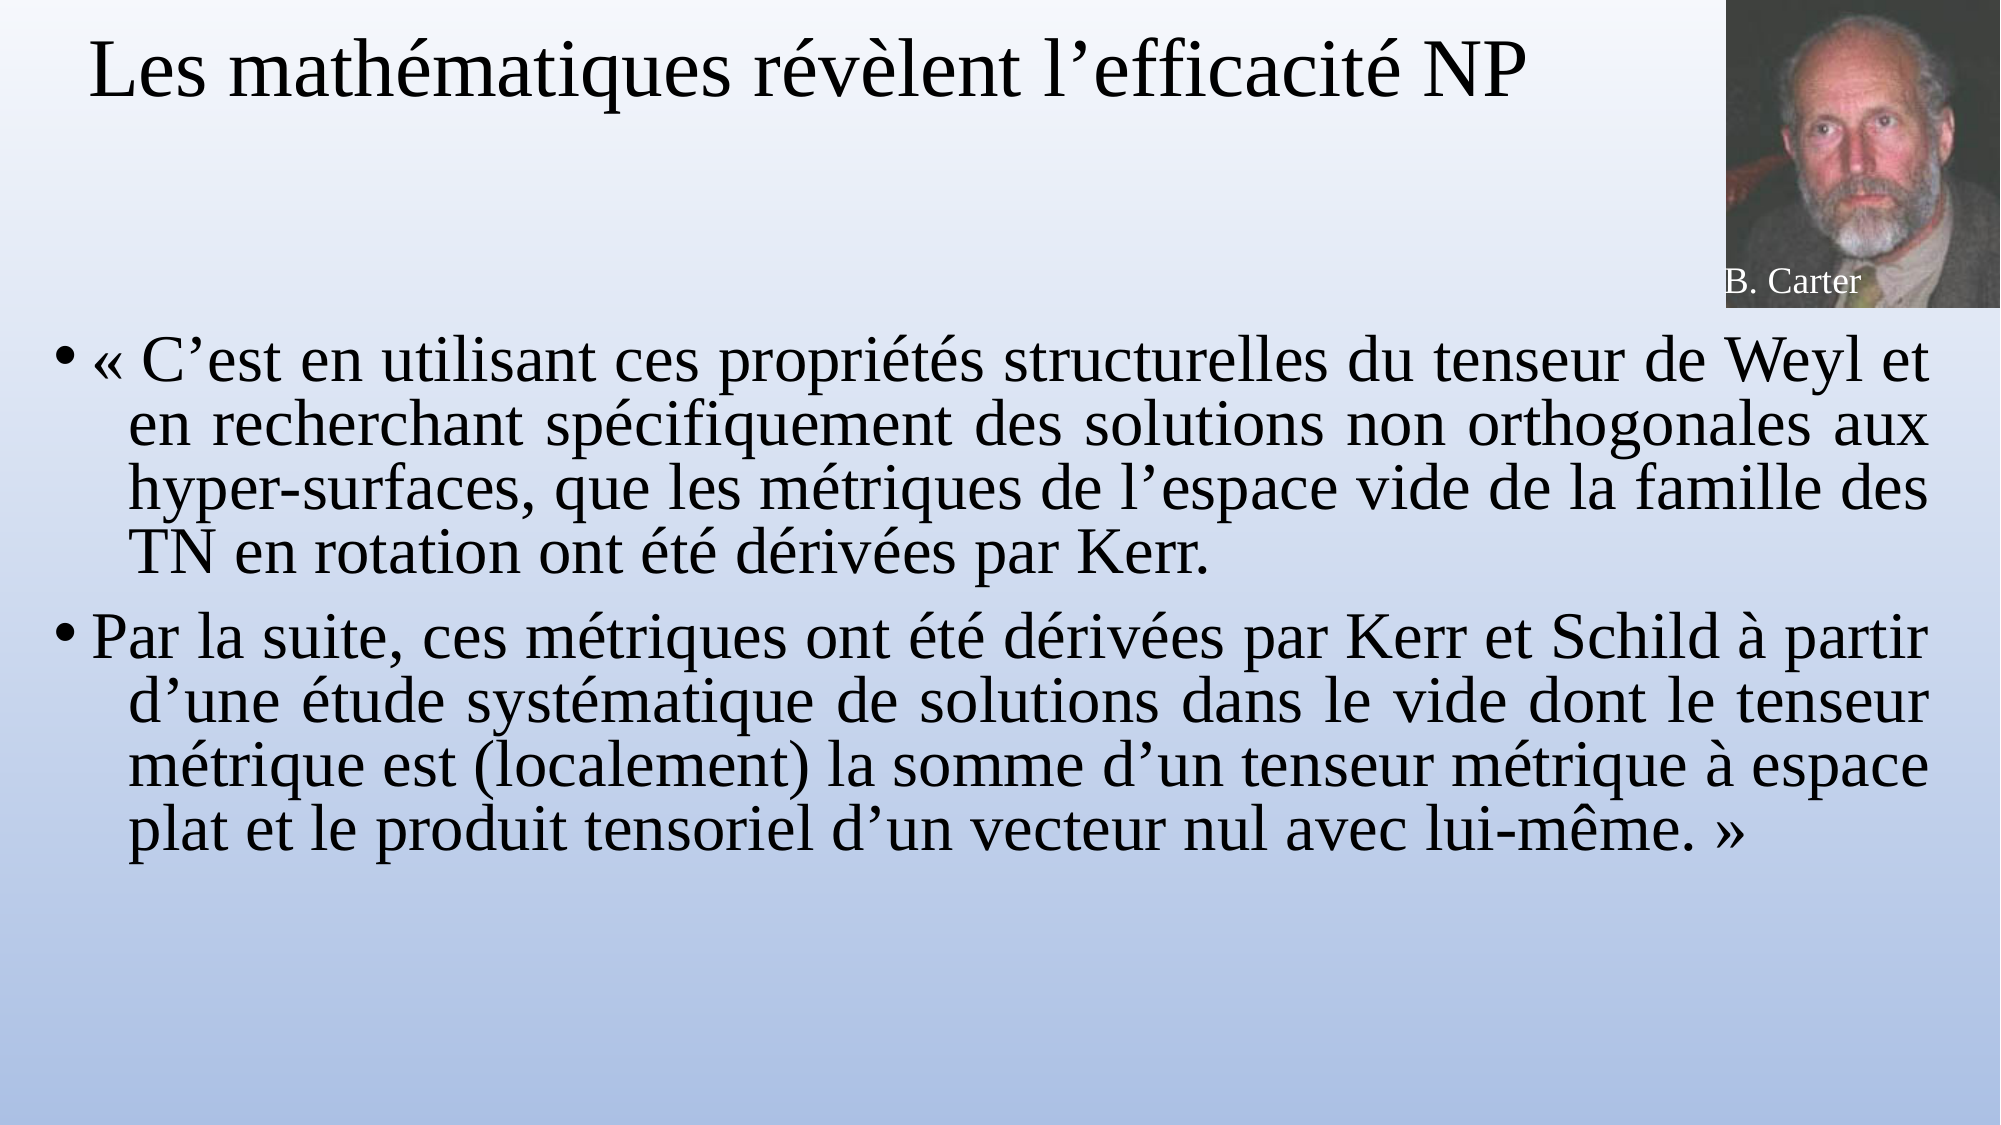

# Les mathématiques révèlent l’efficacité NP
B. Carter
« C’est en utilisant ces propriétés structurelles du tenseur de Weyl et en recherchant spécifiquement des solutions non orthogonales aux hyper-surfaces, que les métriques de l’espace vide de la famille des TN en rotation ont été dérivées par Kerr.
Par la suite, ces métriques ont été dérivées par Kerr et Schild à partir d’une étude systématique de solutions dans le vide dont le tenseur métrique est (localement) la somme d’un tenseur métrique à espace plat et le produit tensoriel d’un vecteur nul avec lui-même. »